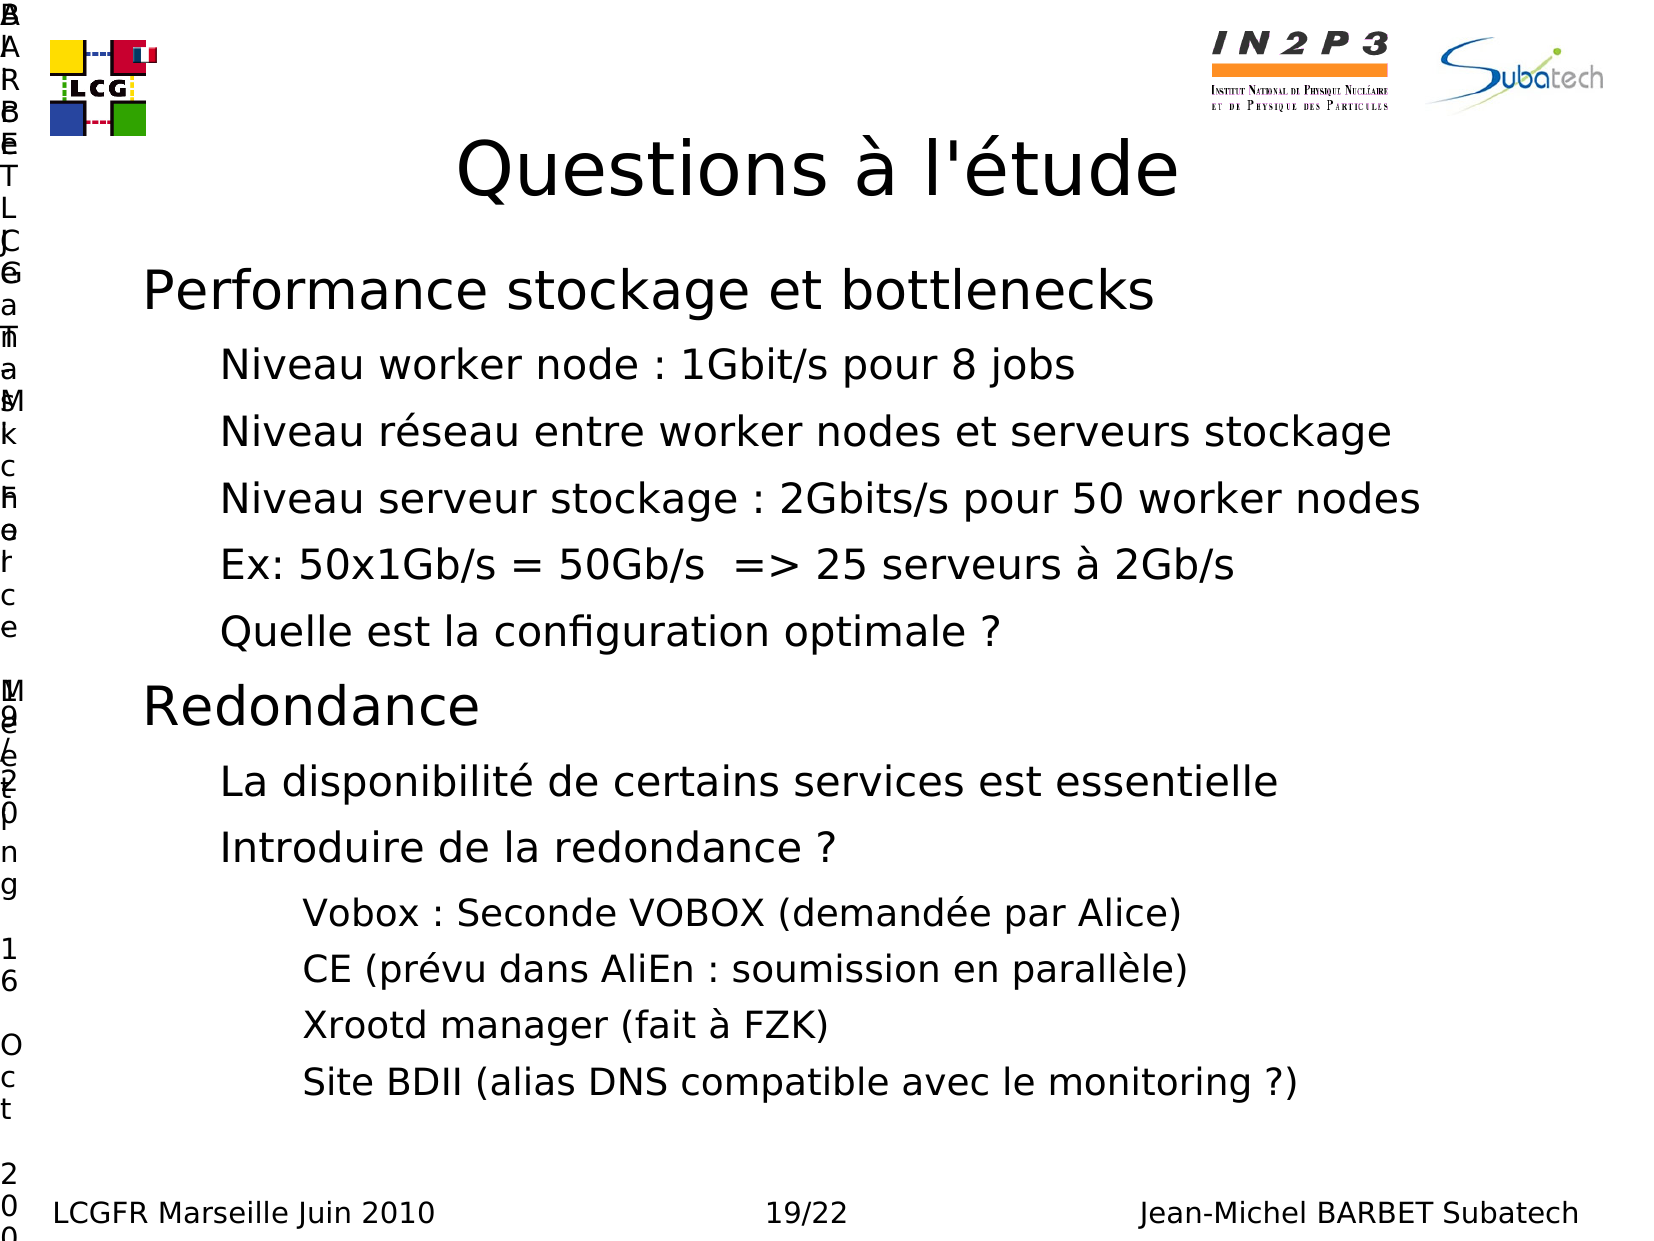

# Questions à l'étude
Performance stockage et bottlenecks
Niveau worker node : 1Gbit/s pour 8 jobs
Niveau réseau entre worker nodes et serveurs stockage
Niveau serveur stockage : 2Gbits/s pour 50 worker nodes
Ex: 50x1Gb/s = 50Gb/s => 25 serveurs à 2Gb/s
Quelle est la configuration optimale ?
Redondance
La disponibilité de certains services est essentielle
Introduire de la redondance ?
Vobox : Seconde VOBOX (demandée par Alice)
CE (prévu dans AliEn : soumission en parallèle)
Xrootd manager (fait à FZK)
Site BDII (alias DNS compatible avec le monitoring ?)